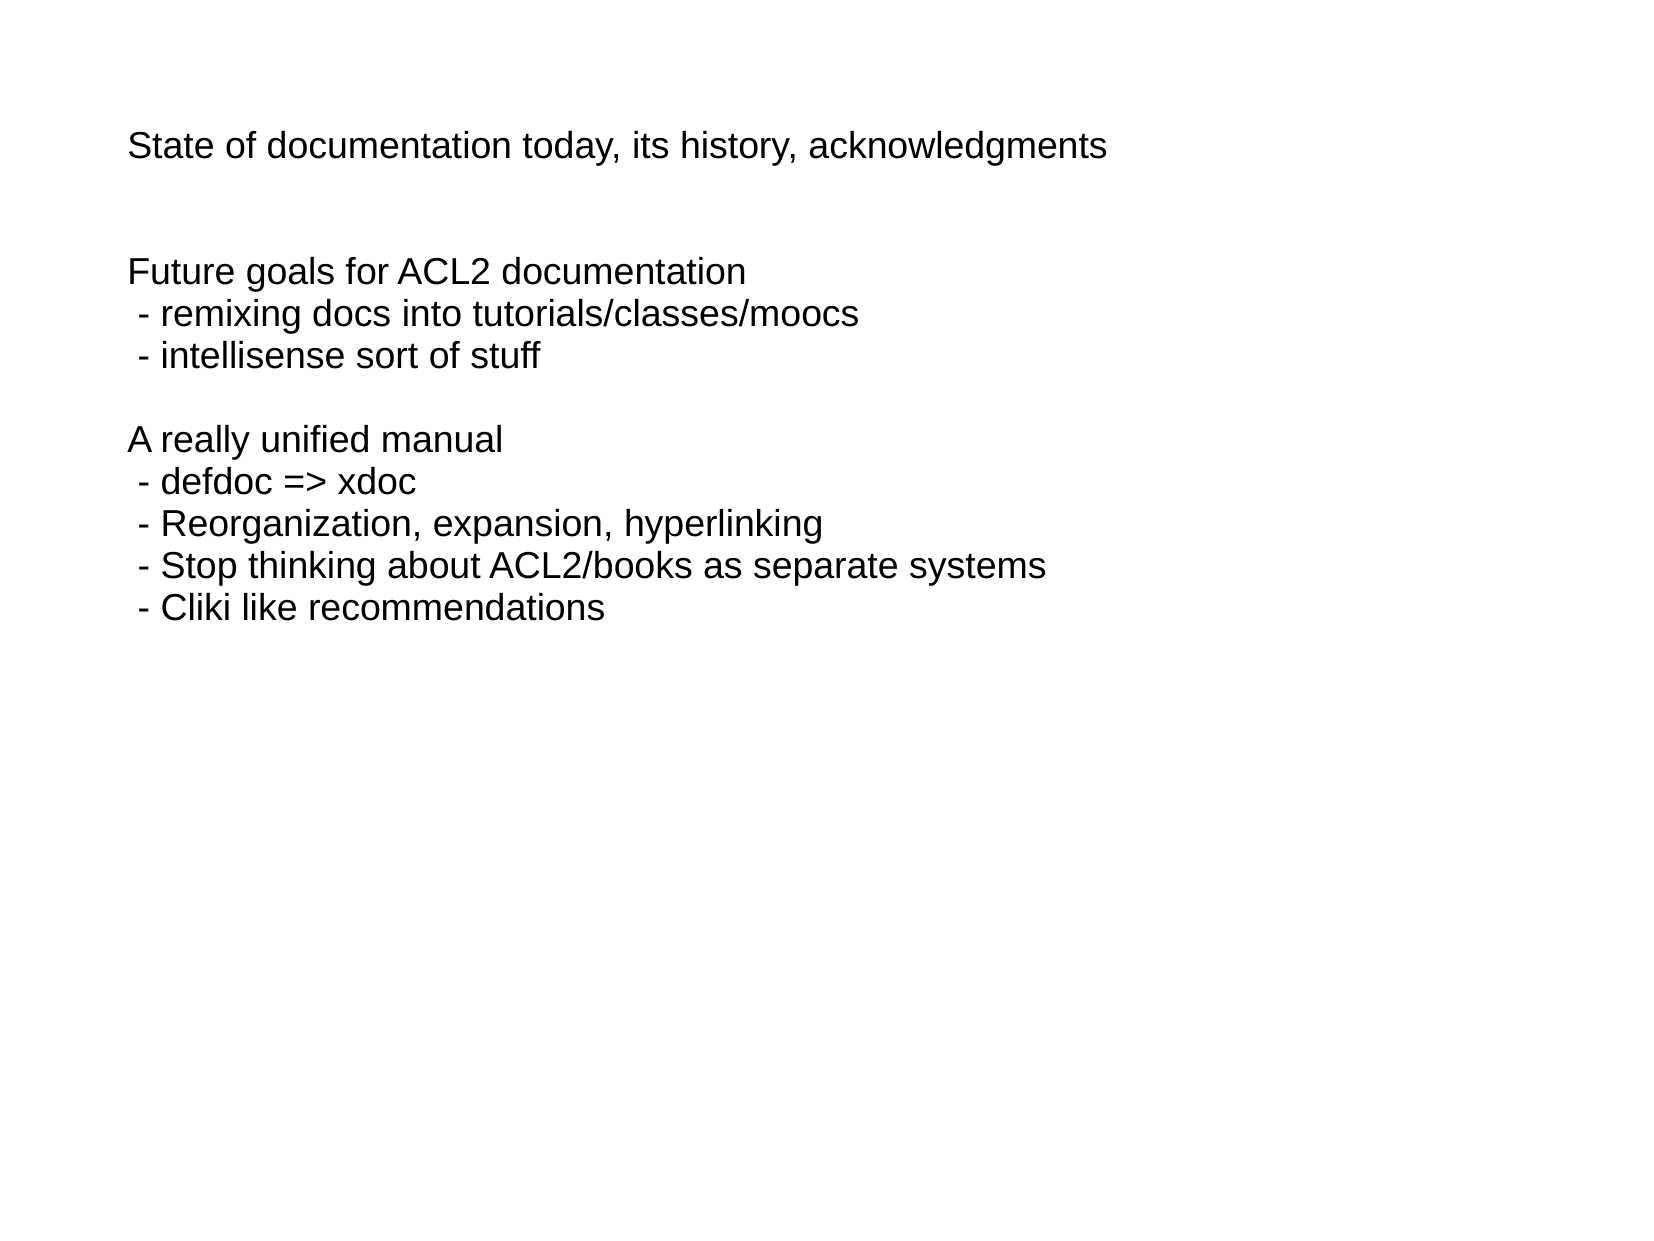

State of documentation today, its history, acknowledgments
Future goals for ACL2 documentation
 - remixing docs into tutorials/classes/moocs
 - intellisense sort of stuff
A really unified manual
 - defdoc => xdoc
 - Reorganization, expansion, hyperlinking
 - Stop thinking about ACL2/books as separate systems
 - Cliki like recommendations